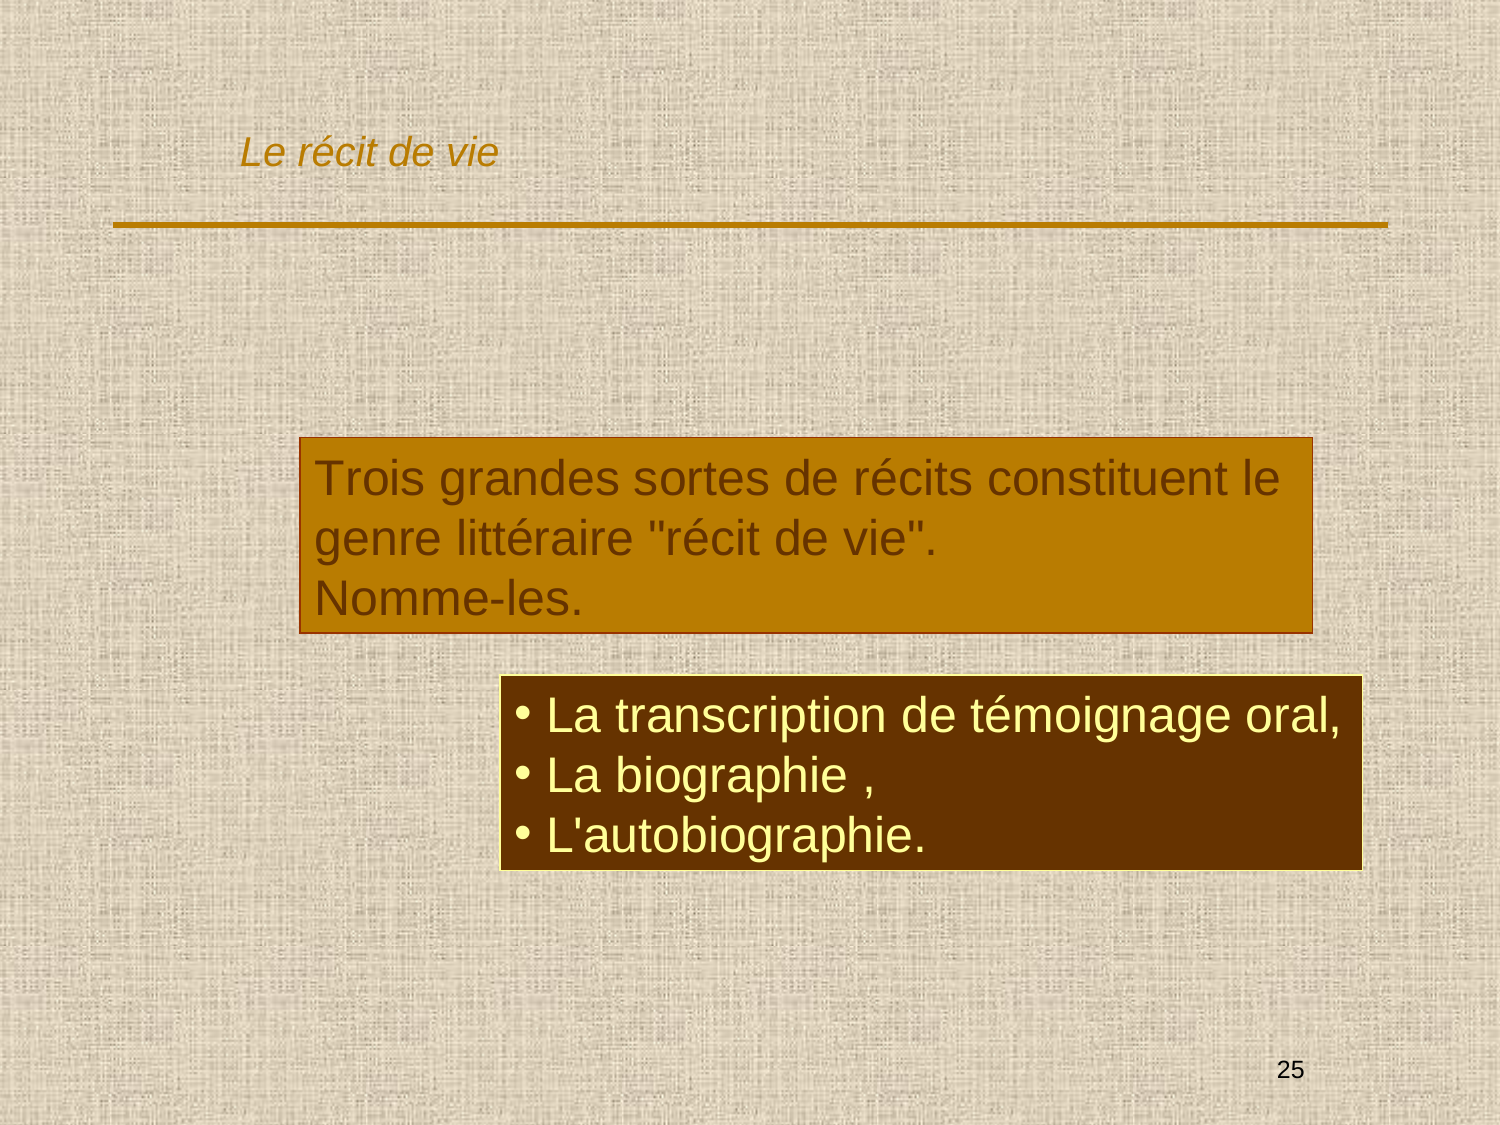

Le récit de vie
Trois grandes sortes de récits constituent le genre littéraire "récit de vie".
Nomme-les.
 La transcription de témoignage oral,
 La biographie ,
 L'autobiographie.
25